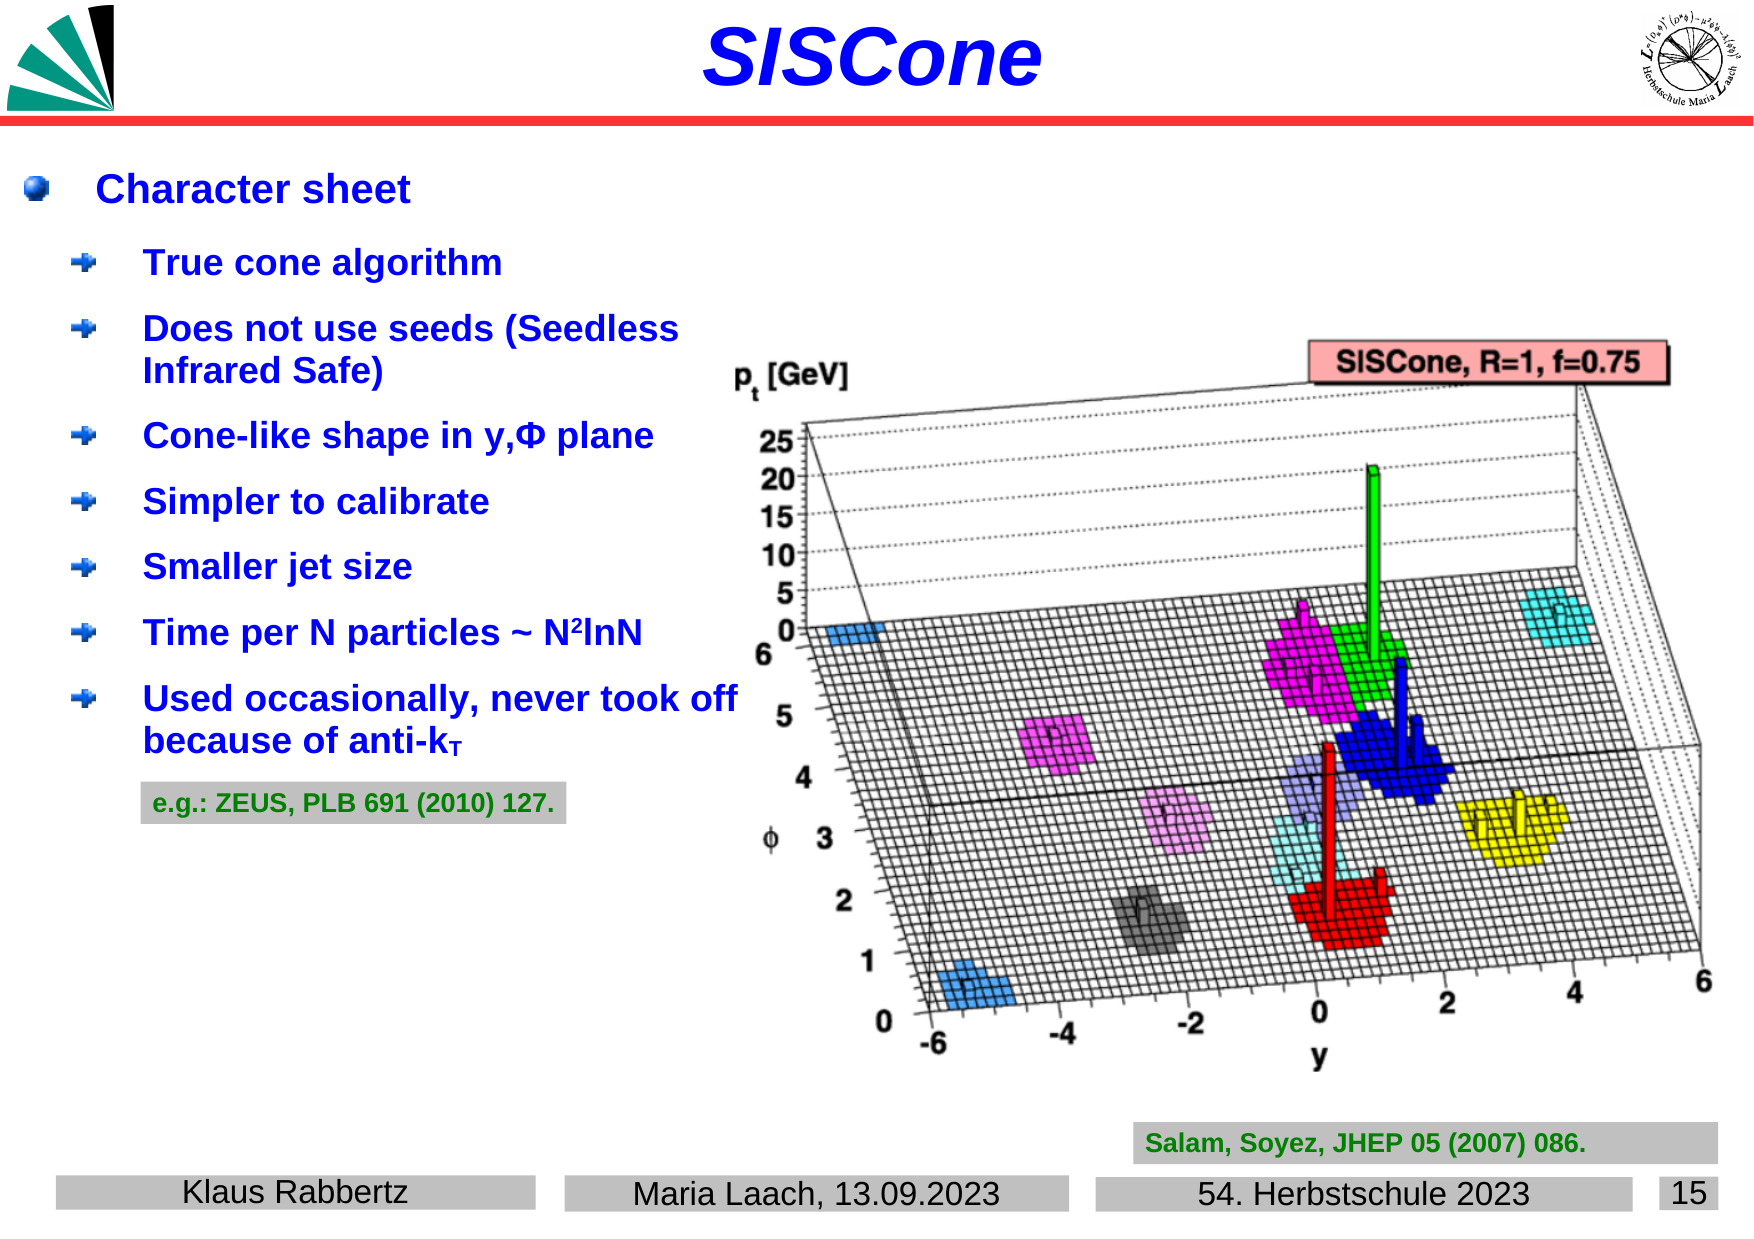

# SISCone
Character sheet
True cone algorithm
Does not use seeds (Seedless Infrared Safe)
Cone-like shape in y,Φ plane
Simpler to calibrate
Smaller jet size
Time per N particles ~ N2lnN
Used occasionally, never took off because of anti-kT
e.g.: ZEUS, PLB 691 (2010) 127.
Salam, Soyez, JHEP 05 (2007) 086.